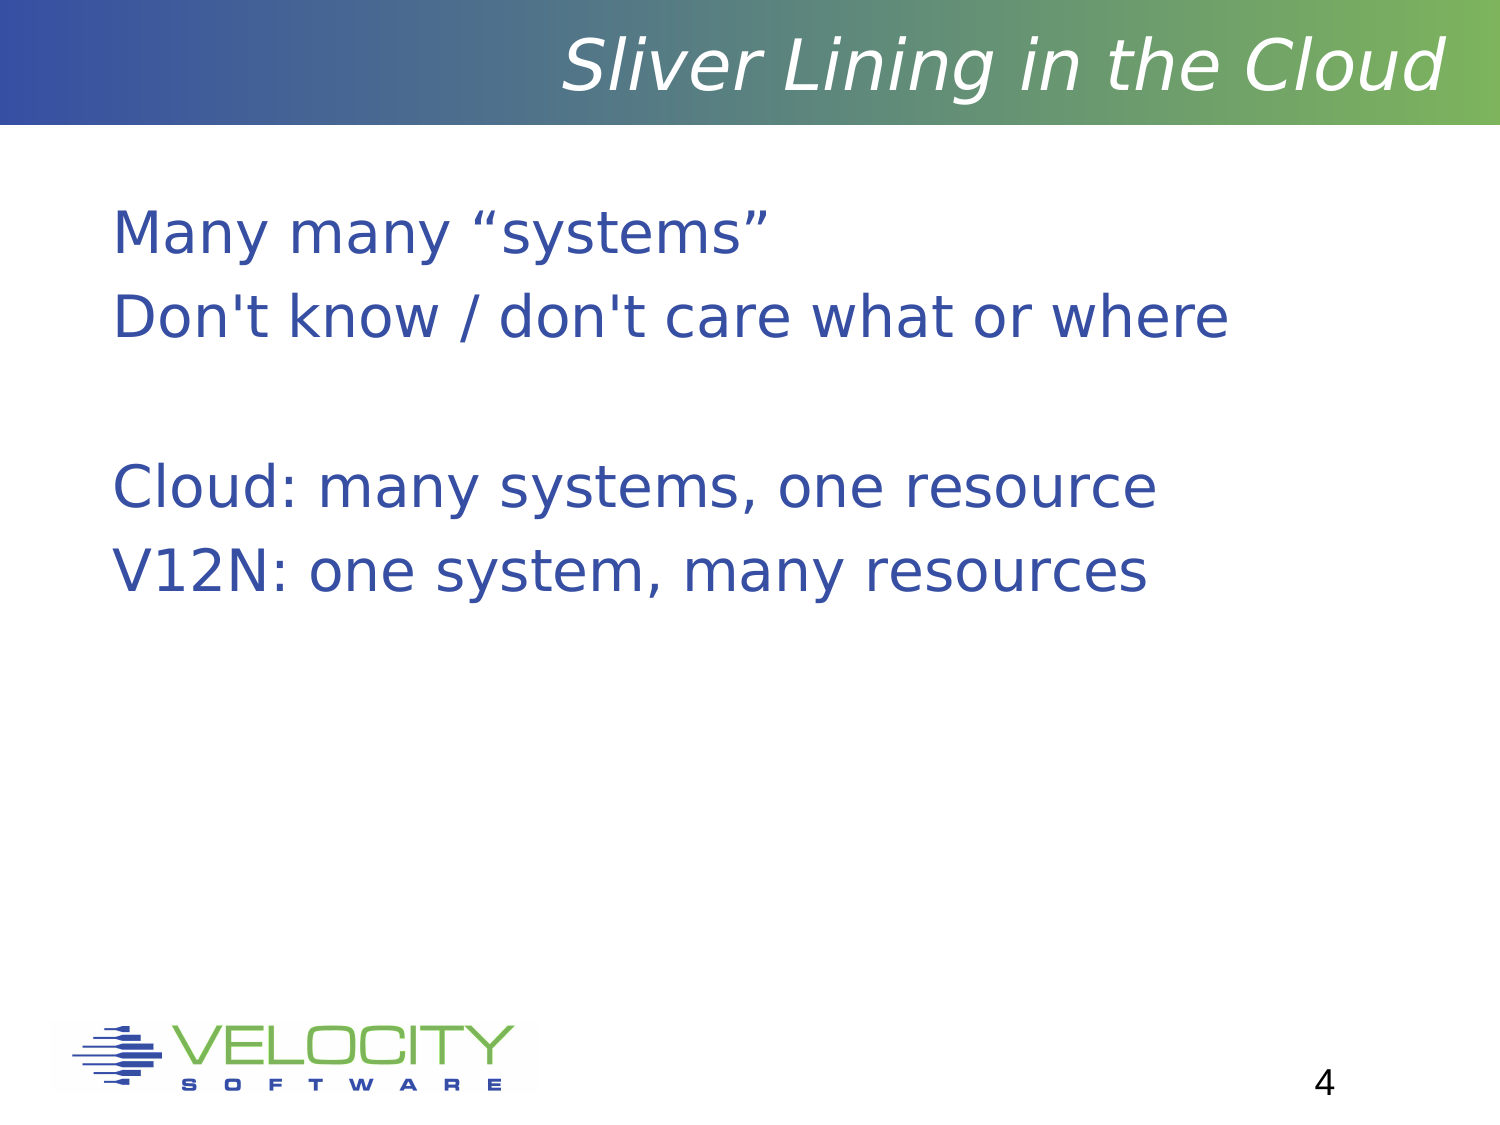

# Sliver Lining in the Cloud
Many many “systems”
Don't know / don't care what or where
Cloud: many systems, one resource
V12N: one system, many resources
4